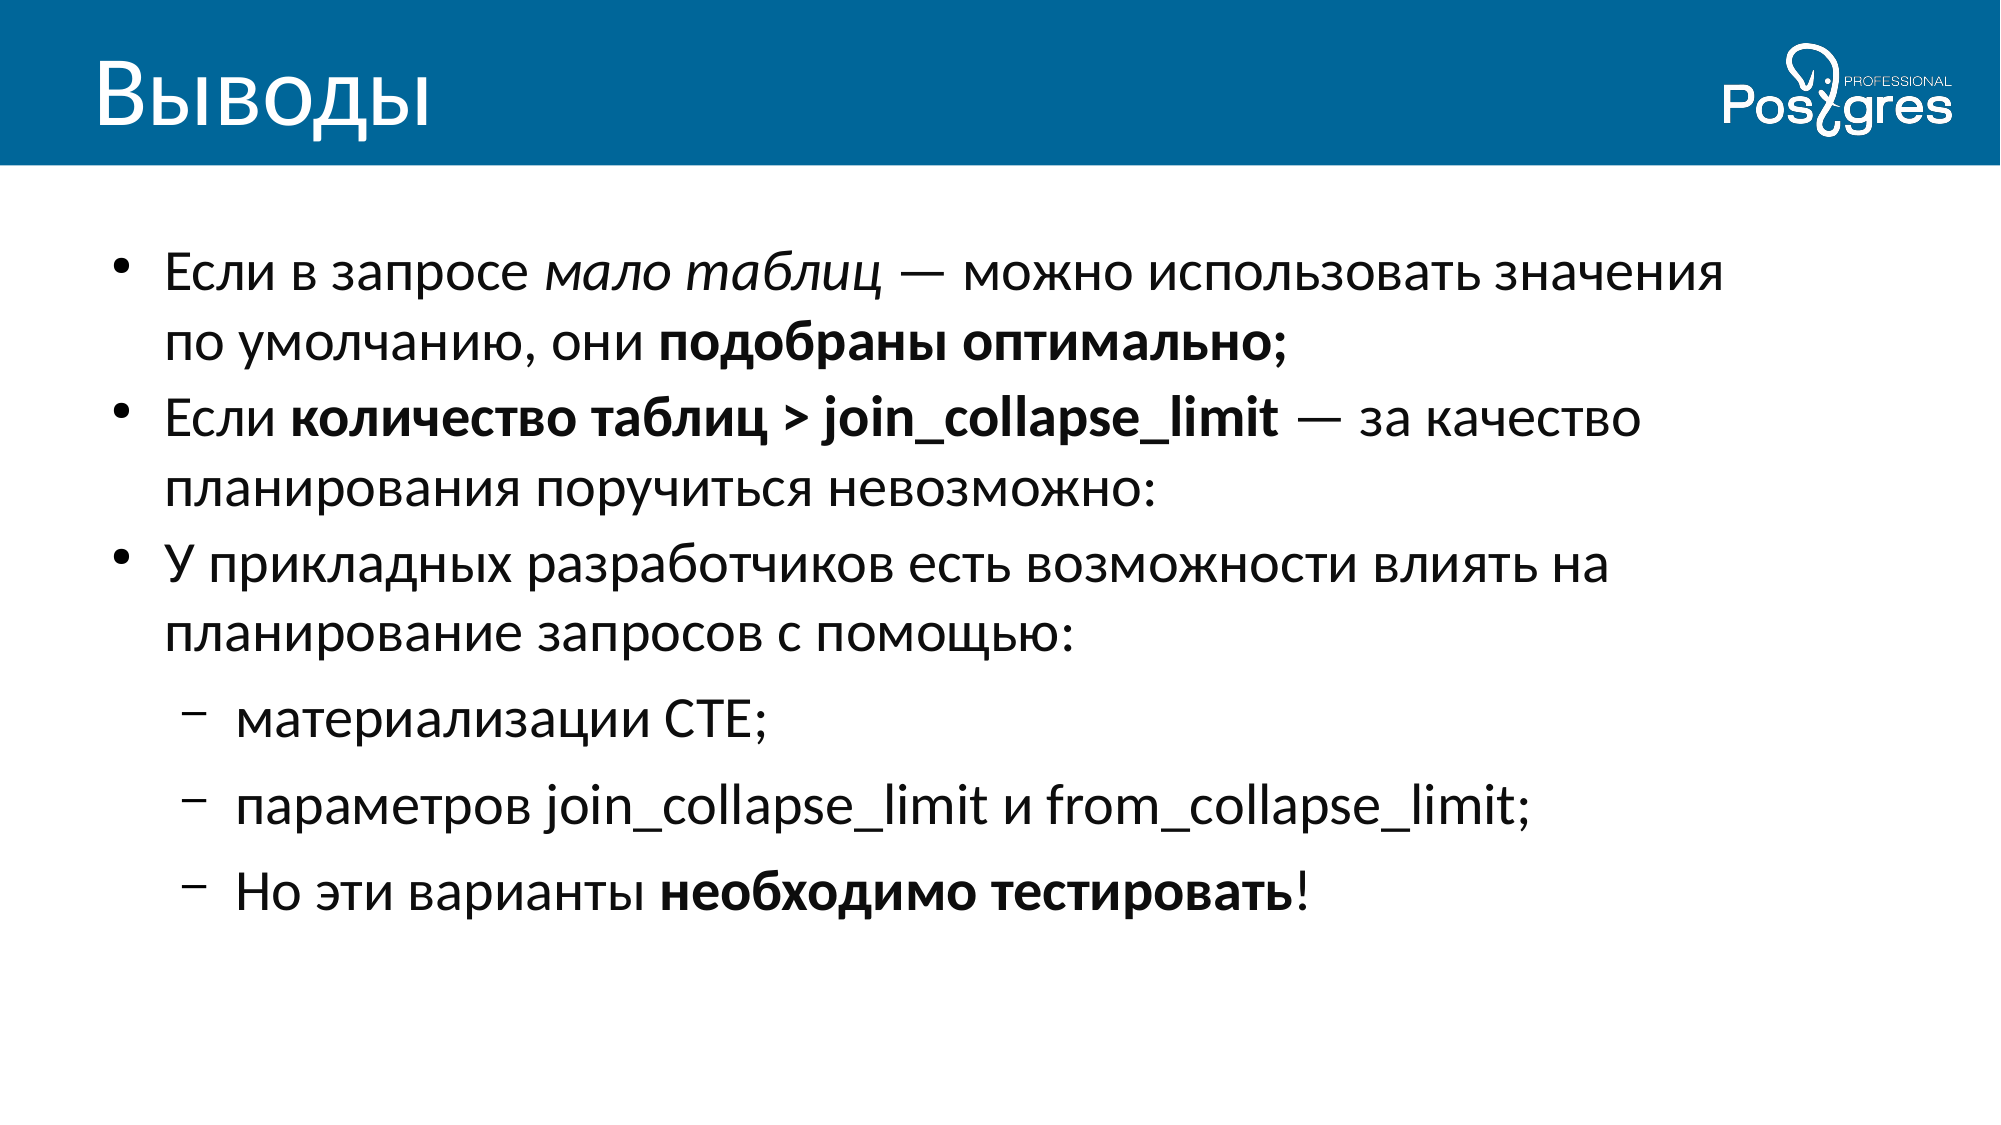

# Выводы
Если в запросе мало таблиц — можно использовать значения по умолчанию, они подобраны оптимально;
Если количество таблиц > join_collapse_limit — за качество планирования поручиться невозможно:
У прикладных разработчиков есть возможности влиять на планирование запросов с помощью:
материализации CTE;
параметров join_collapse_limit и from_collapse_limit;
Но эти варианты необходимо тестировать!